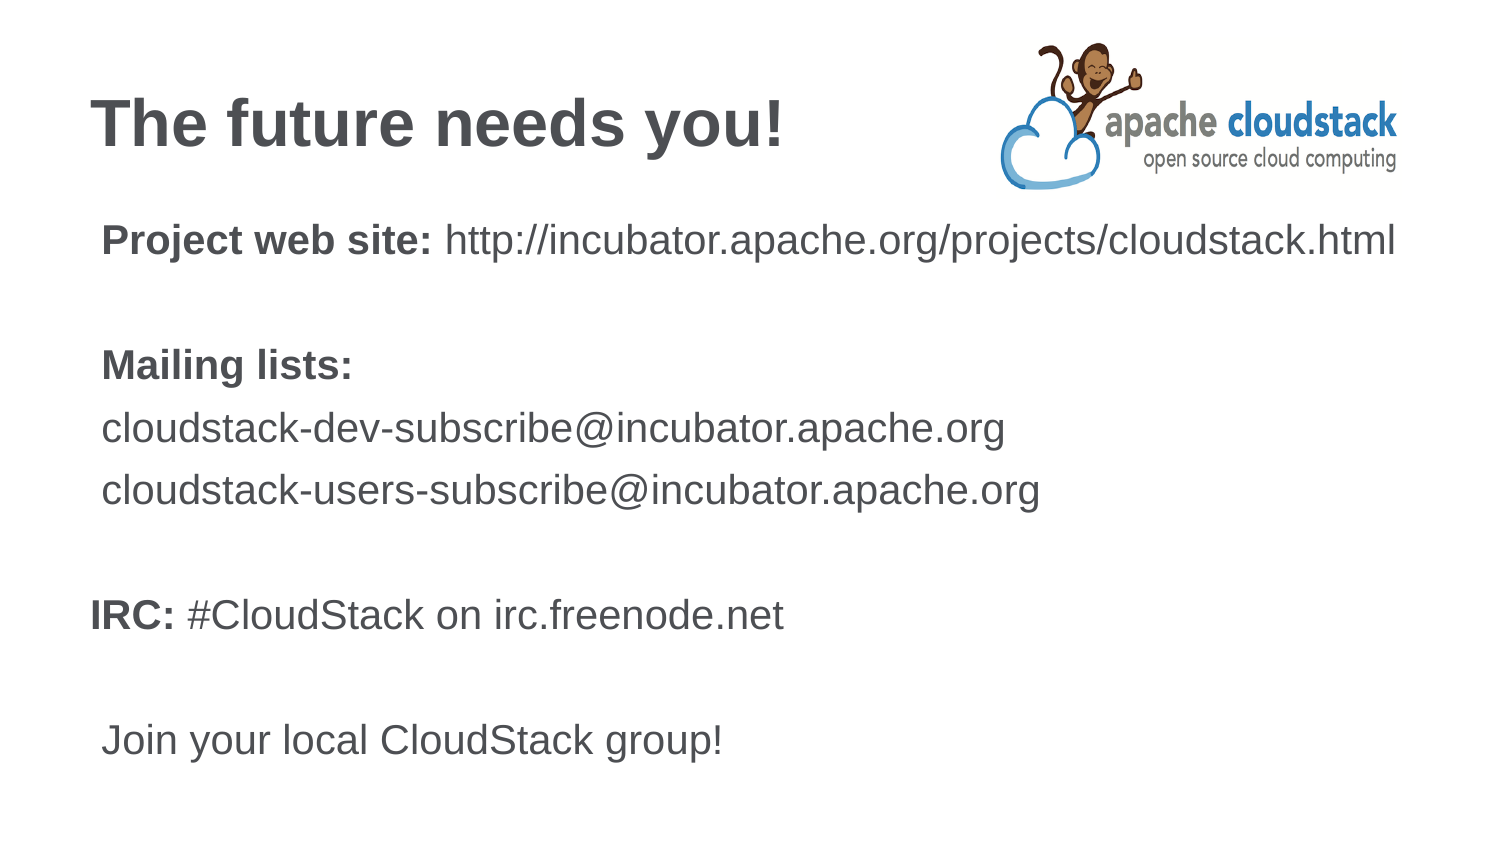

# The future needs you!
 Project web site: http://incubator.apache.org/projects/cloudstack.html
 Mailing lists:
 cloudstack-dev-subscribe@incubator.apache.org
 cloudstack-users-subscribe@incubator.apache.org
IRC: #CloudStack on irc.freenode.net
 Join your local CloudStack group!